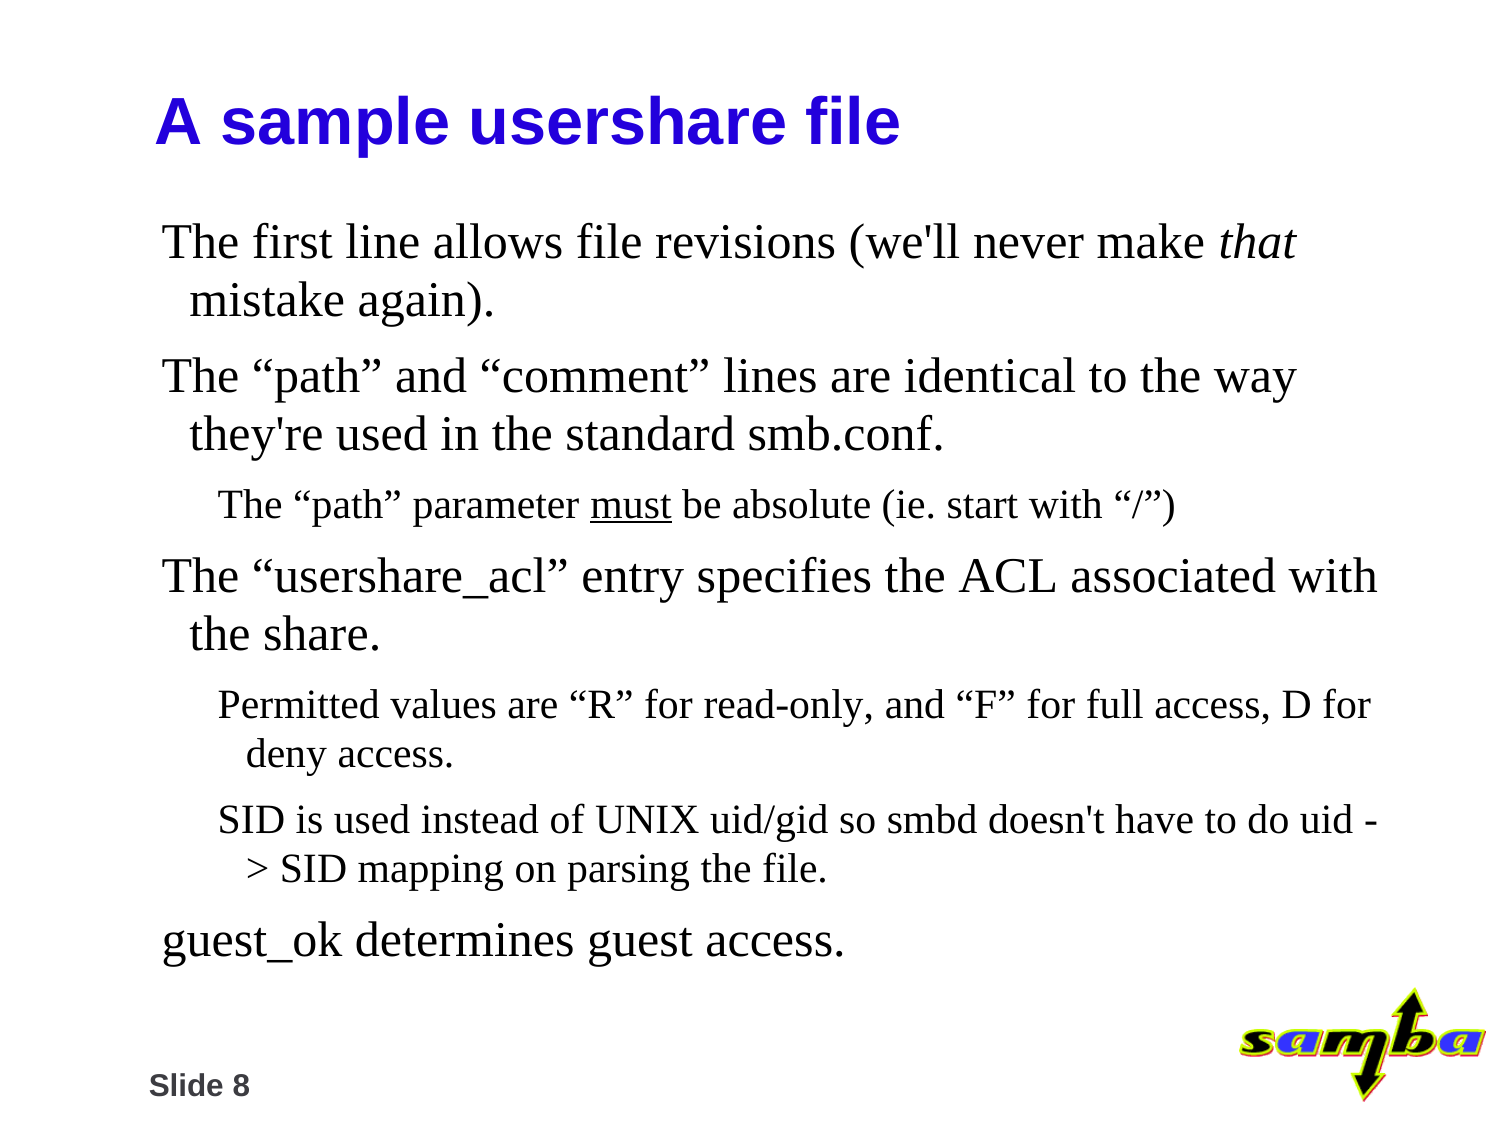

# A sample usershare file
The first line allows file revisions (we'll never make that mistake again).
The “path” and “comment” lines are identical to the way they're used in the standard smb.conf.
The “path” parameter must be absolute (ie. start with “/”)
The “usershare_acl” entry specifies the ACL associated with the share.
Permitted values are “R” for read-only, and “F” for full access, D for deny access.
SID is used instead of UNIX uid/gid so smbd doesn't have to do uid -> SID mapping on parsing the file.
guest_ok determines guest access.